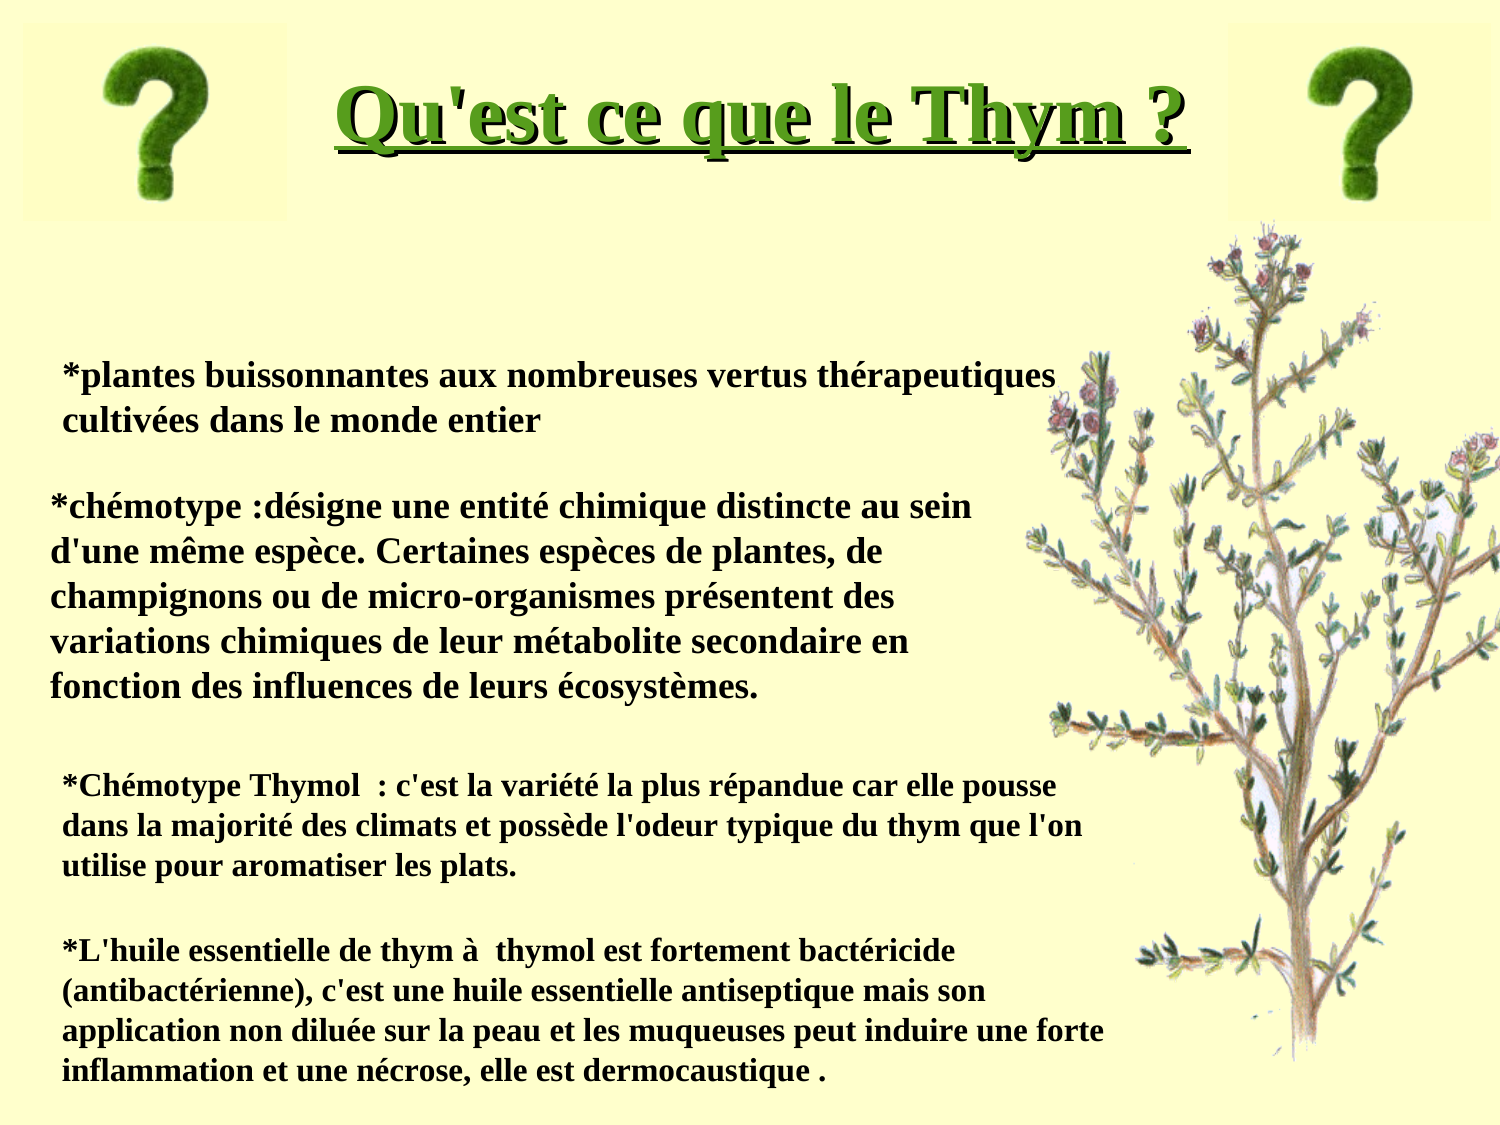

Qu'est ce que le Thym ?
*plantes buissonnantes aux nombreuses vertus thérapeutiques cultivées dans le monde entier
*chémotype :désigne une entité chimique distincte au sein d'une même espèce. Certaines espèces de plantes, de champignons ou de micro-organismes présentent des variations chimiques de leur métabolite secondaire en fonction des influences de leurs écosystèmes.
*Chémotype Thymol  : c'est la variété la plus répandue car elle pousse dans la majorité des climats et possède l'odeur typique du thym que l'on utilise pour aromatiser les plats.
*L'huile essentielle de thym à thymol est fortement bactéricide (antibactérienne), c'est une huile essentielle antiseptique mais son application non diluée sur la peau et les muqueuses peut induire une forte inflammation et une nécrose, elle est dermocaustique .